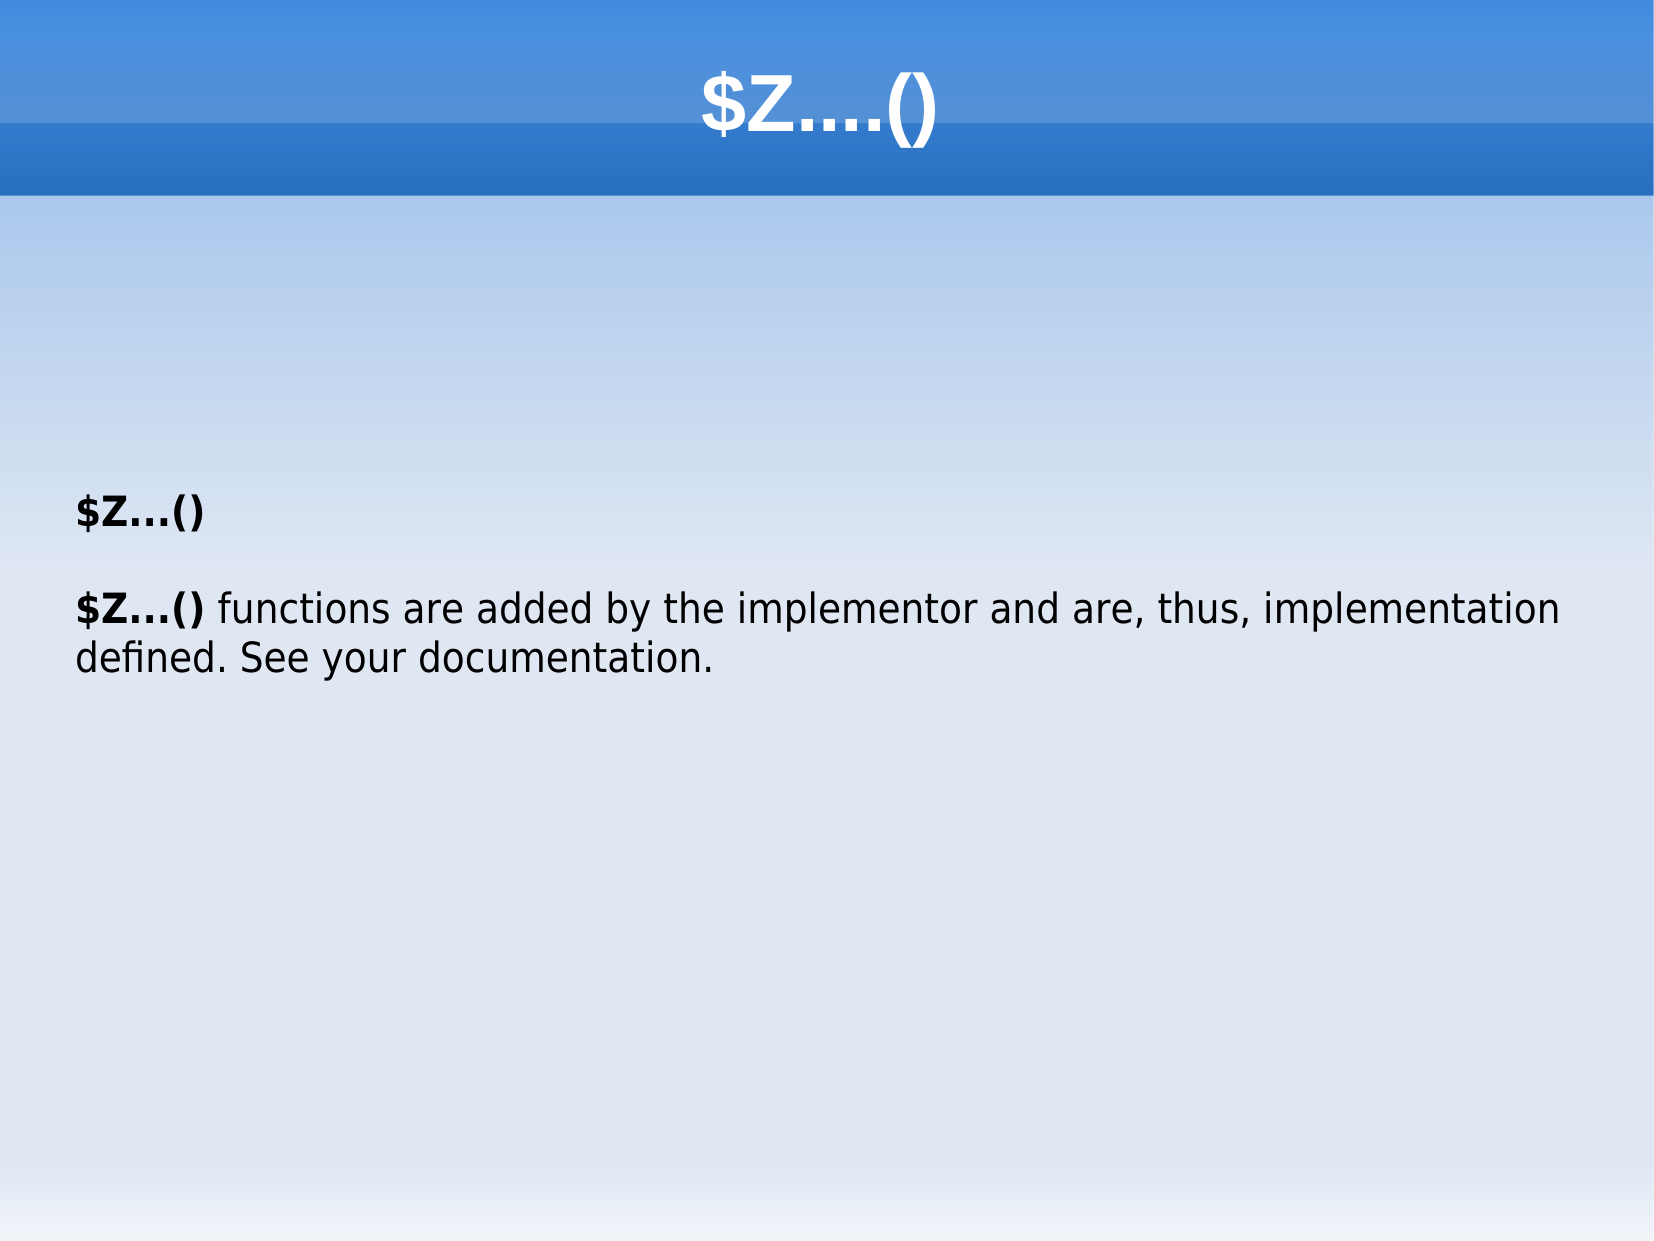

# $Z....()
$Z...()
$Z...() functions are added by the implementor and are, thus, implementation defined. See your documentation.